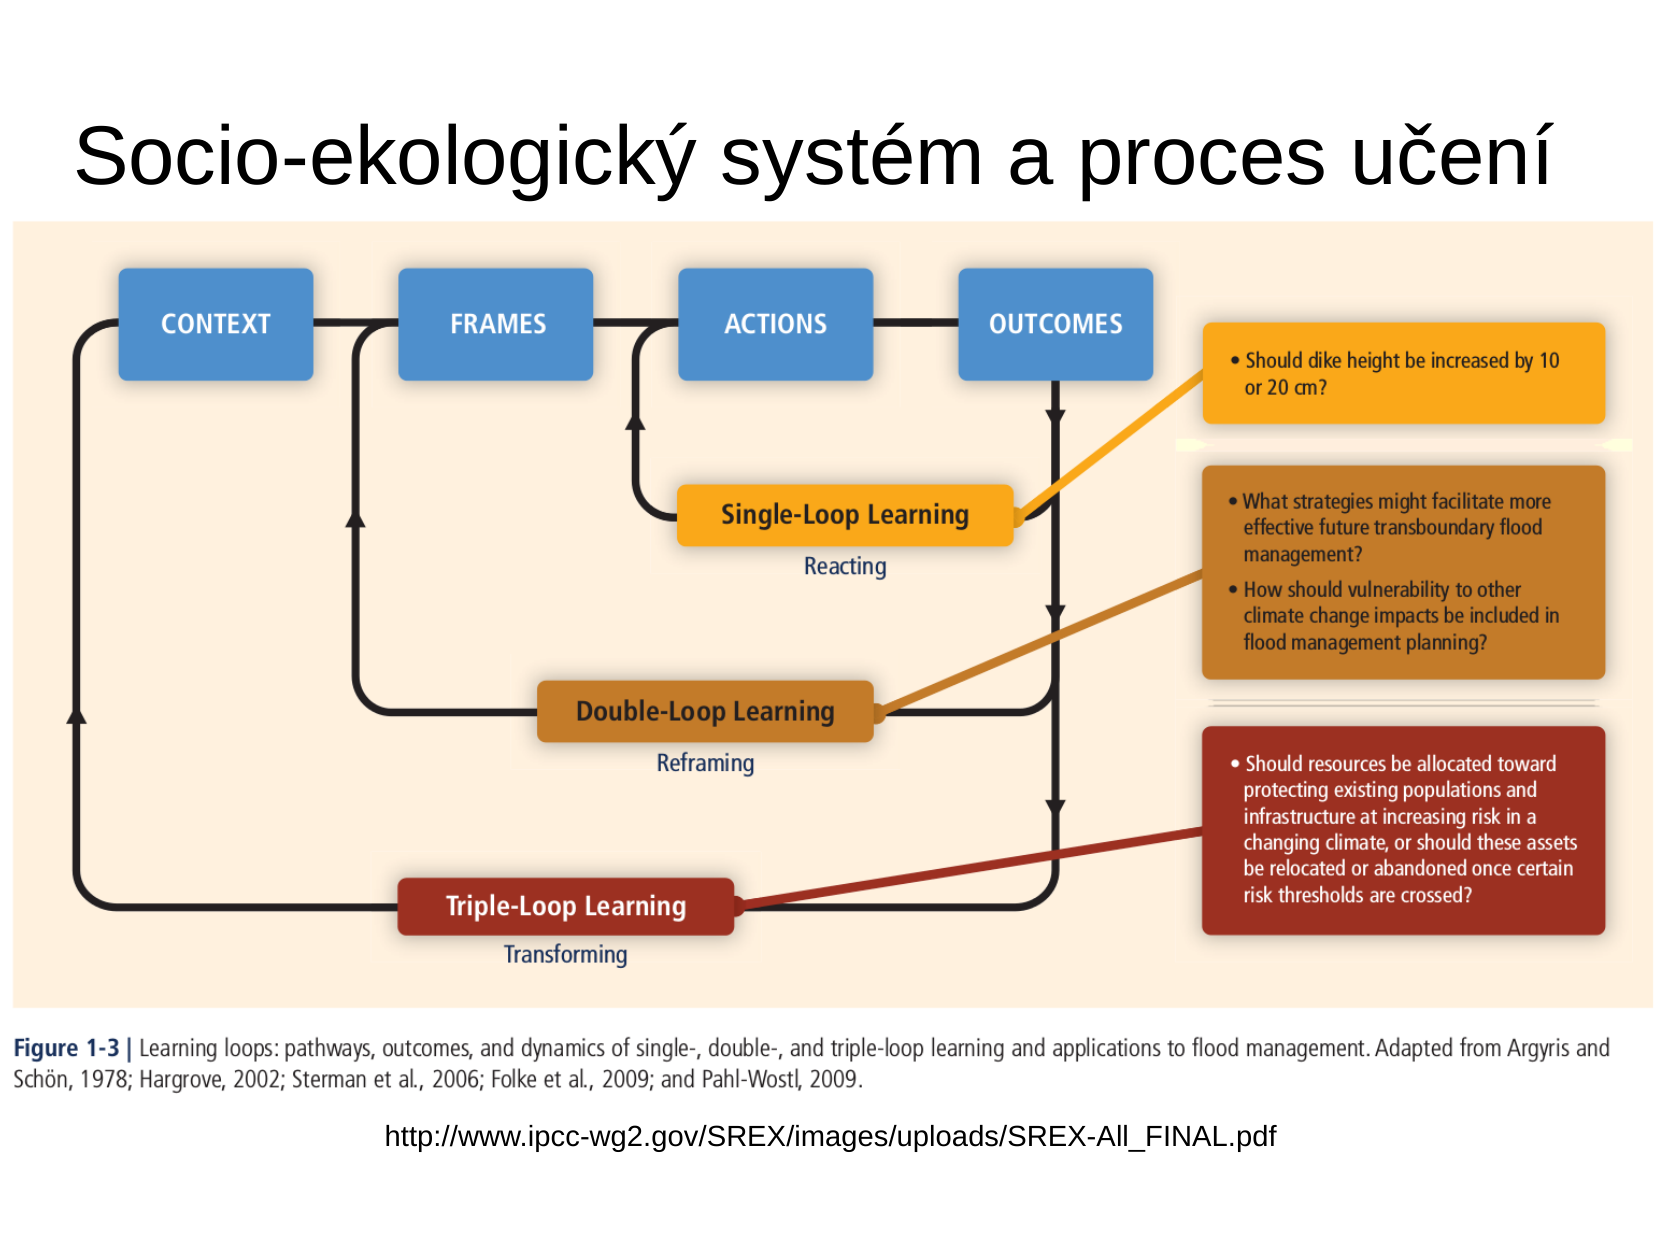

# Socio-ekologický systém a proces učení
http://www.ipcc-wg2.gov/SREX/images/uploads/SREX-All_FINAL.pdf